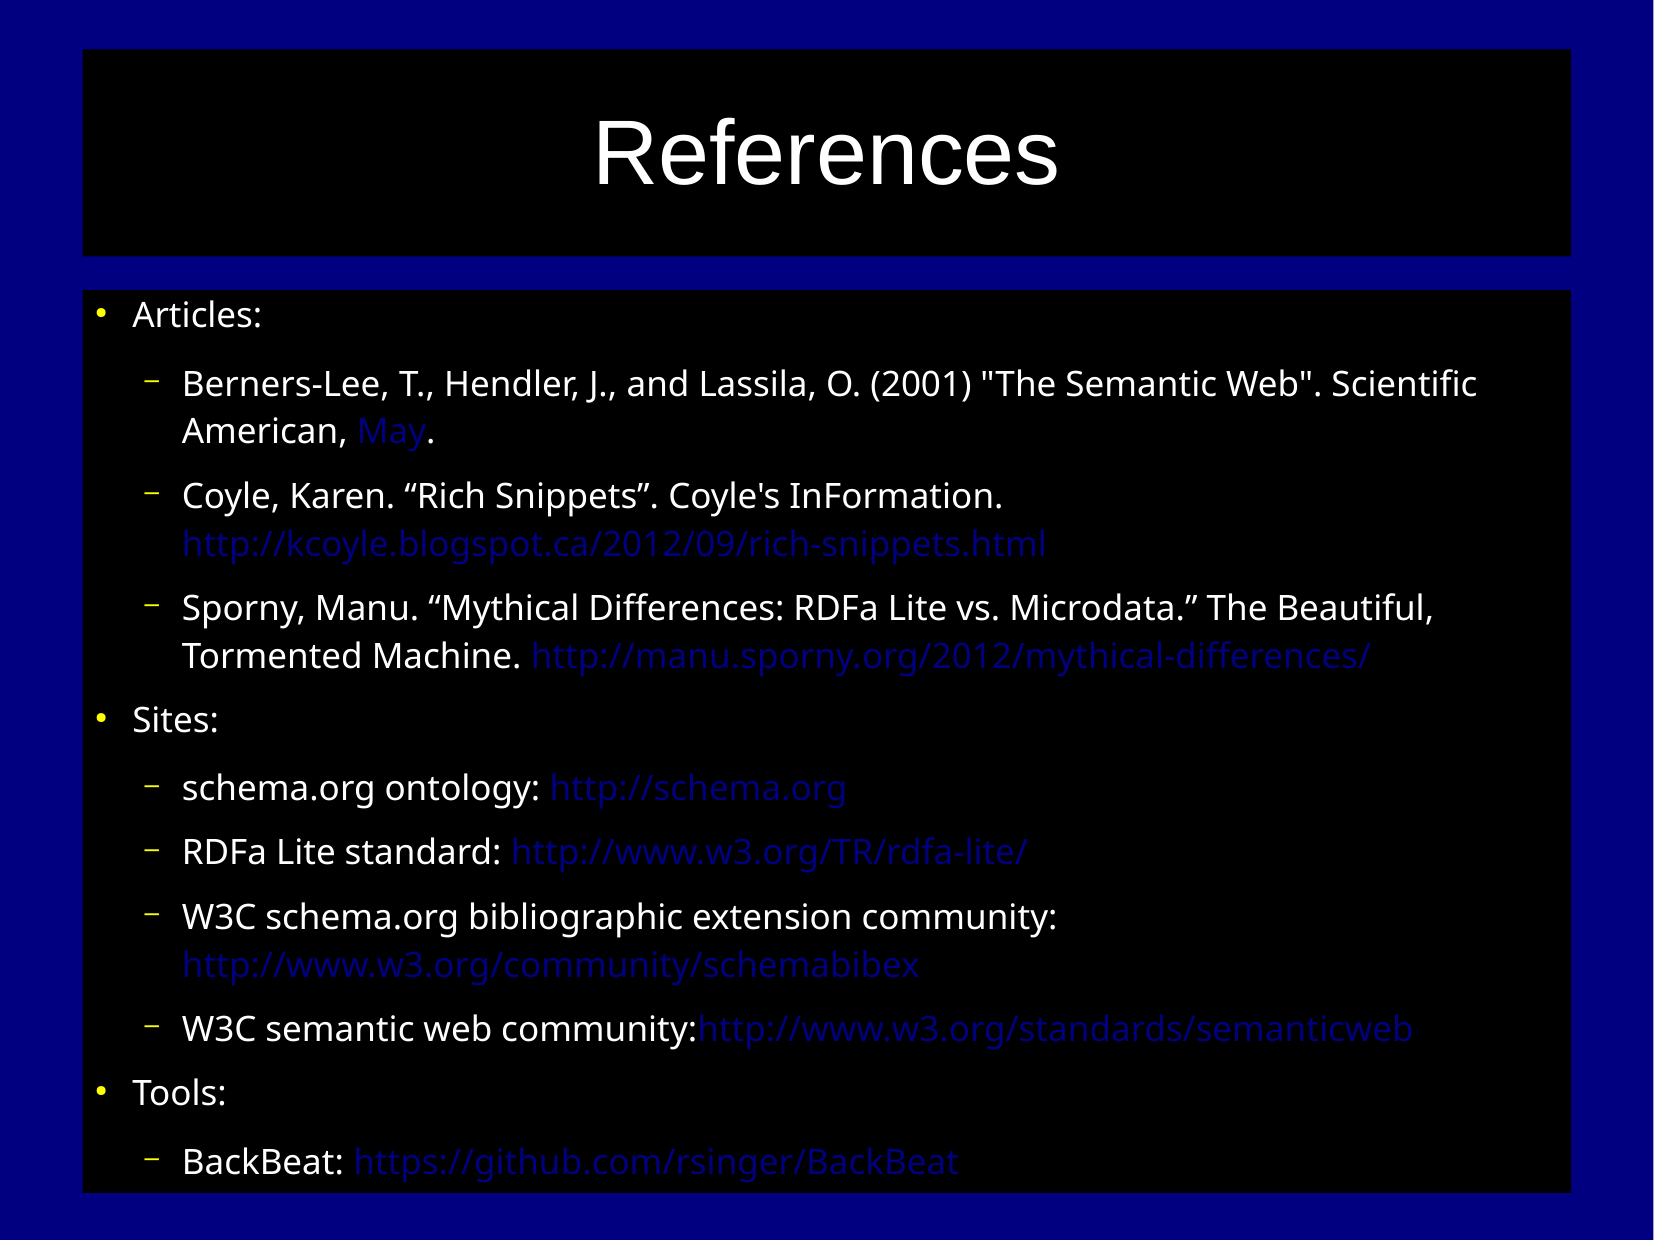

# References
Articles:
Berners-Lee, T., Hendler, J., and Lassila, O. (2001) "The Semantic Web". Scientific American, May.
Coyle, Karen. “Rich Snippets”. Coyle's InFormation. http://kcoyle.blogspot.ca/2012/09/rich-snippets.html
Sporny, Manu. “Mythical Differences: RDFa Lite vs. Microdata.” The Beautiful, Tormented Machine. http://manu.sporny.org/2012/mythical-differences/
Sites:
schema.org ontology: http://schema.org
RDFa Lite standard: http://www.w3.org/TR/rdfa-lite/
W3C schema.org bibliographic extension community:http://www.w3.org/community/schemabibex
W3C semantic web community:http://www.w3.org/standards/semanticweb
Tools:
BackBeat: https://github.com/rsinger/BackBeat